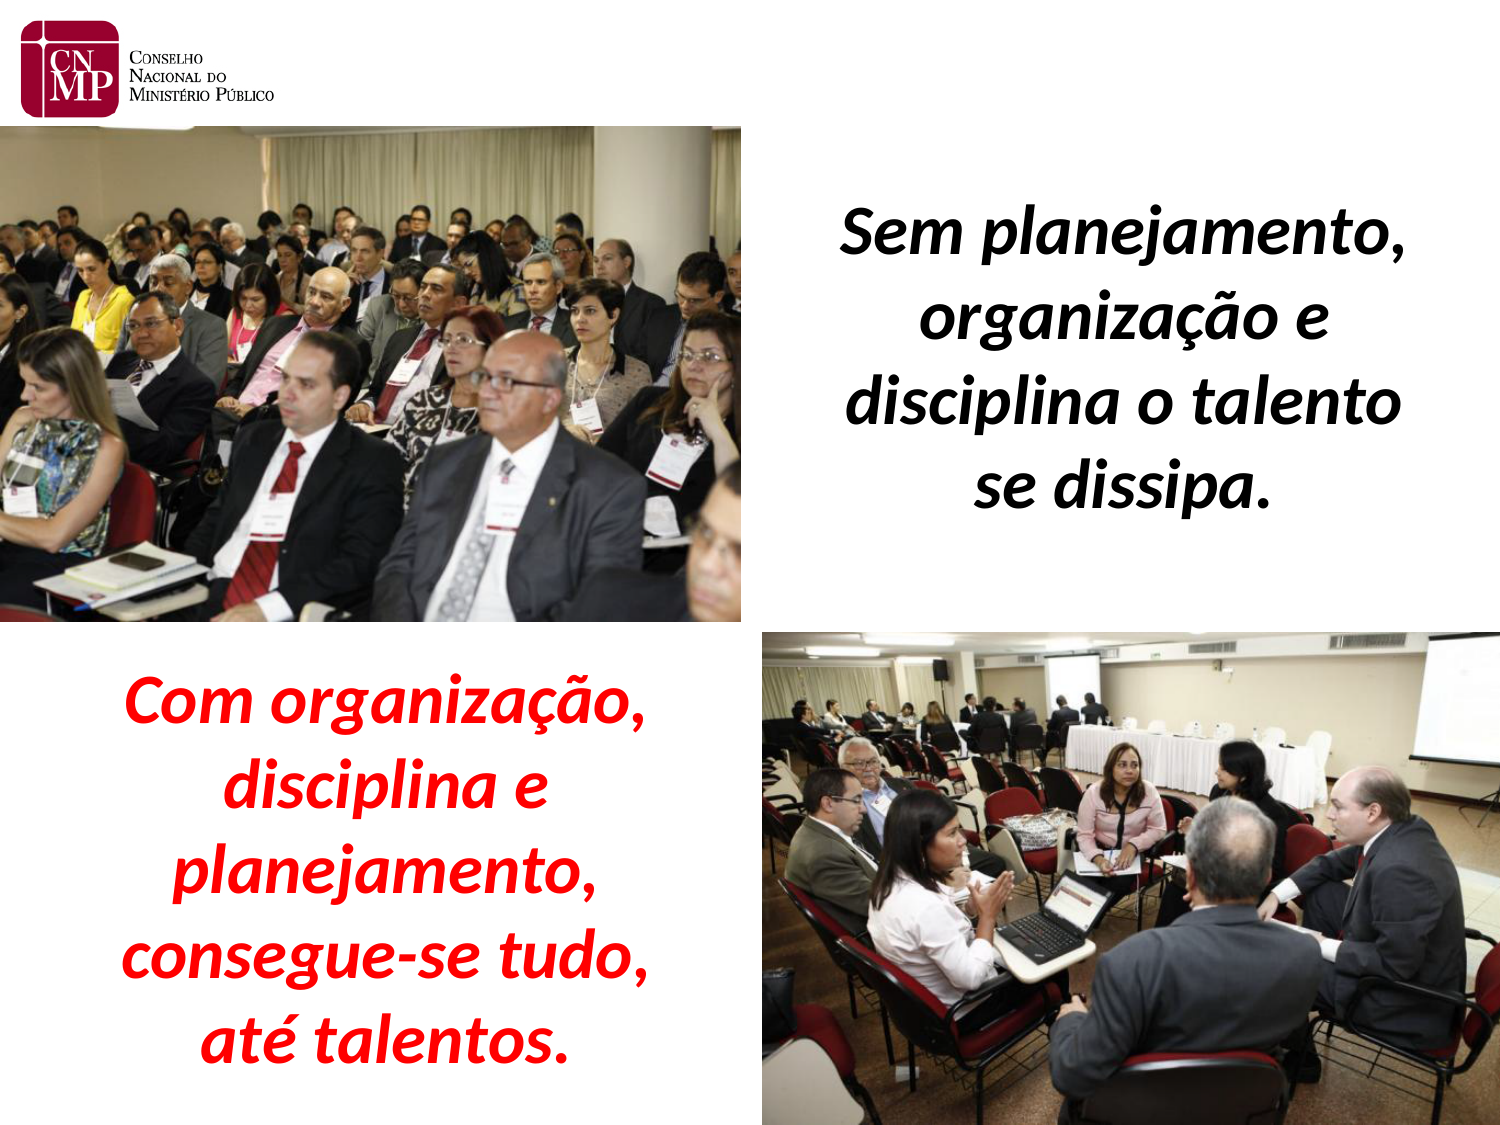

Sem planejamento, organização e disciplina o talento se dissipa.
Com organização, disciplina e planejamento, consegue-se tudo, até talentos.